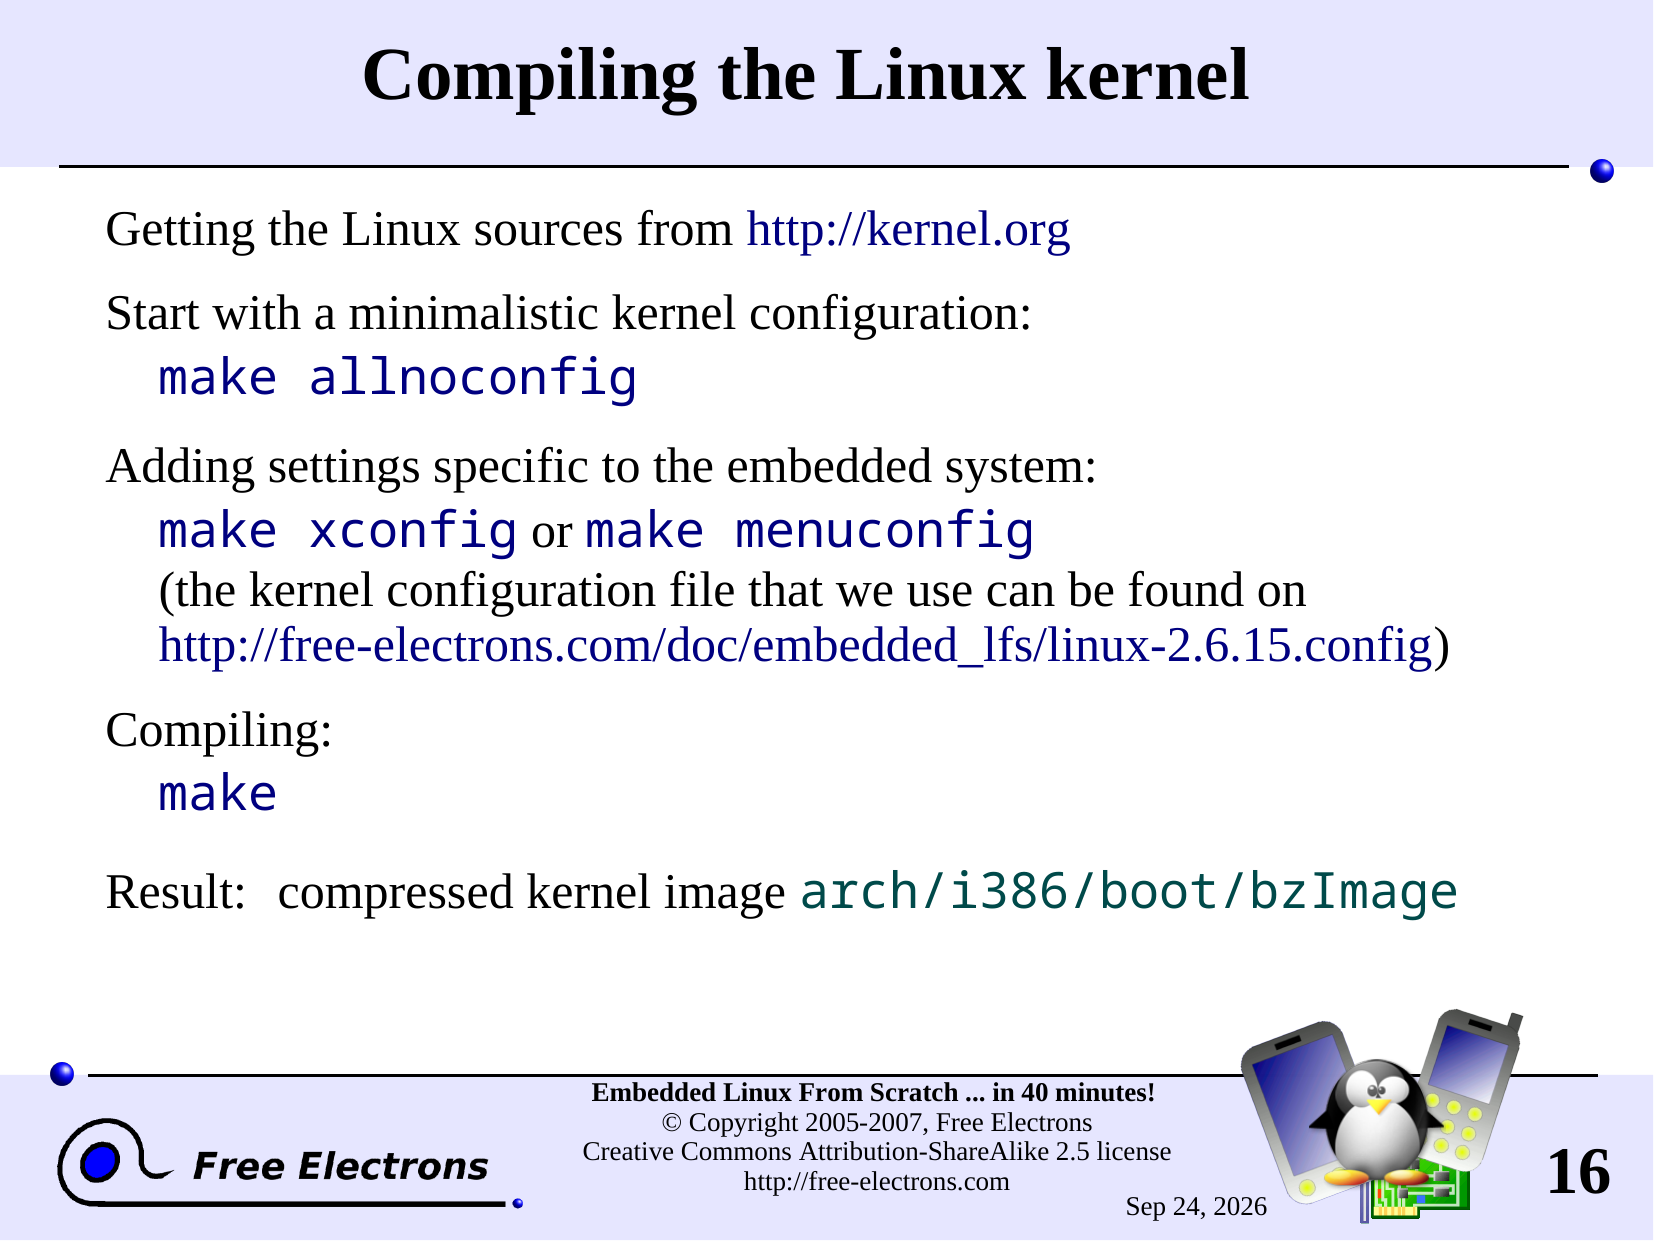

# Compiling the Linux kernel
Getting the Linux sources from http://kernel.org
Start with a minimalistic kernel configuration:
make allnoconfig
Adding settings specific to the embedded system:
make xconfig or make menuconfig
(the kernel configuration file that we use can be found on http://free-electrons.com/doc/embedded_lfs/linux-2.6.15.config)
Compiling:
make
Result: compressed kernel image arch/i386/boot/bzImage